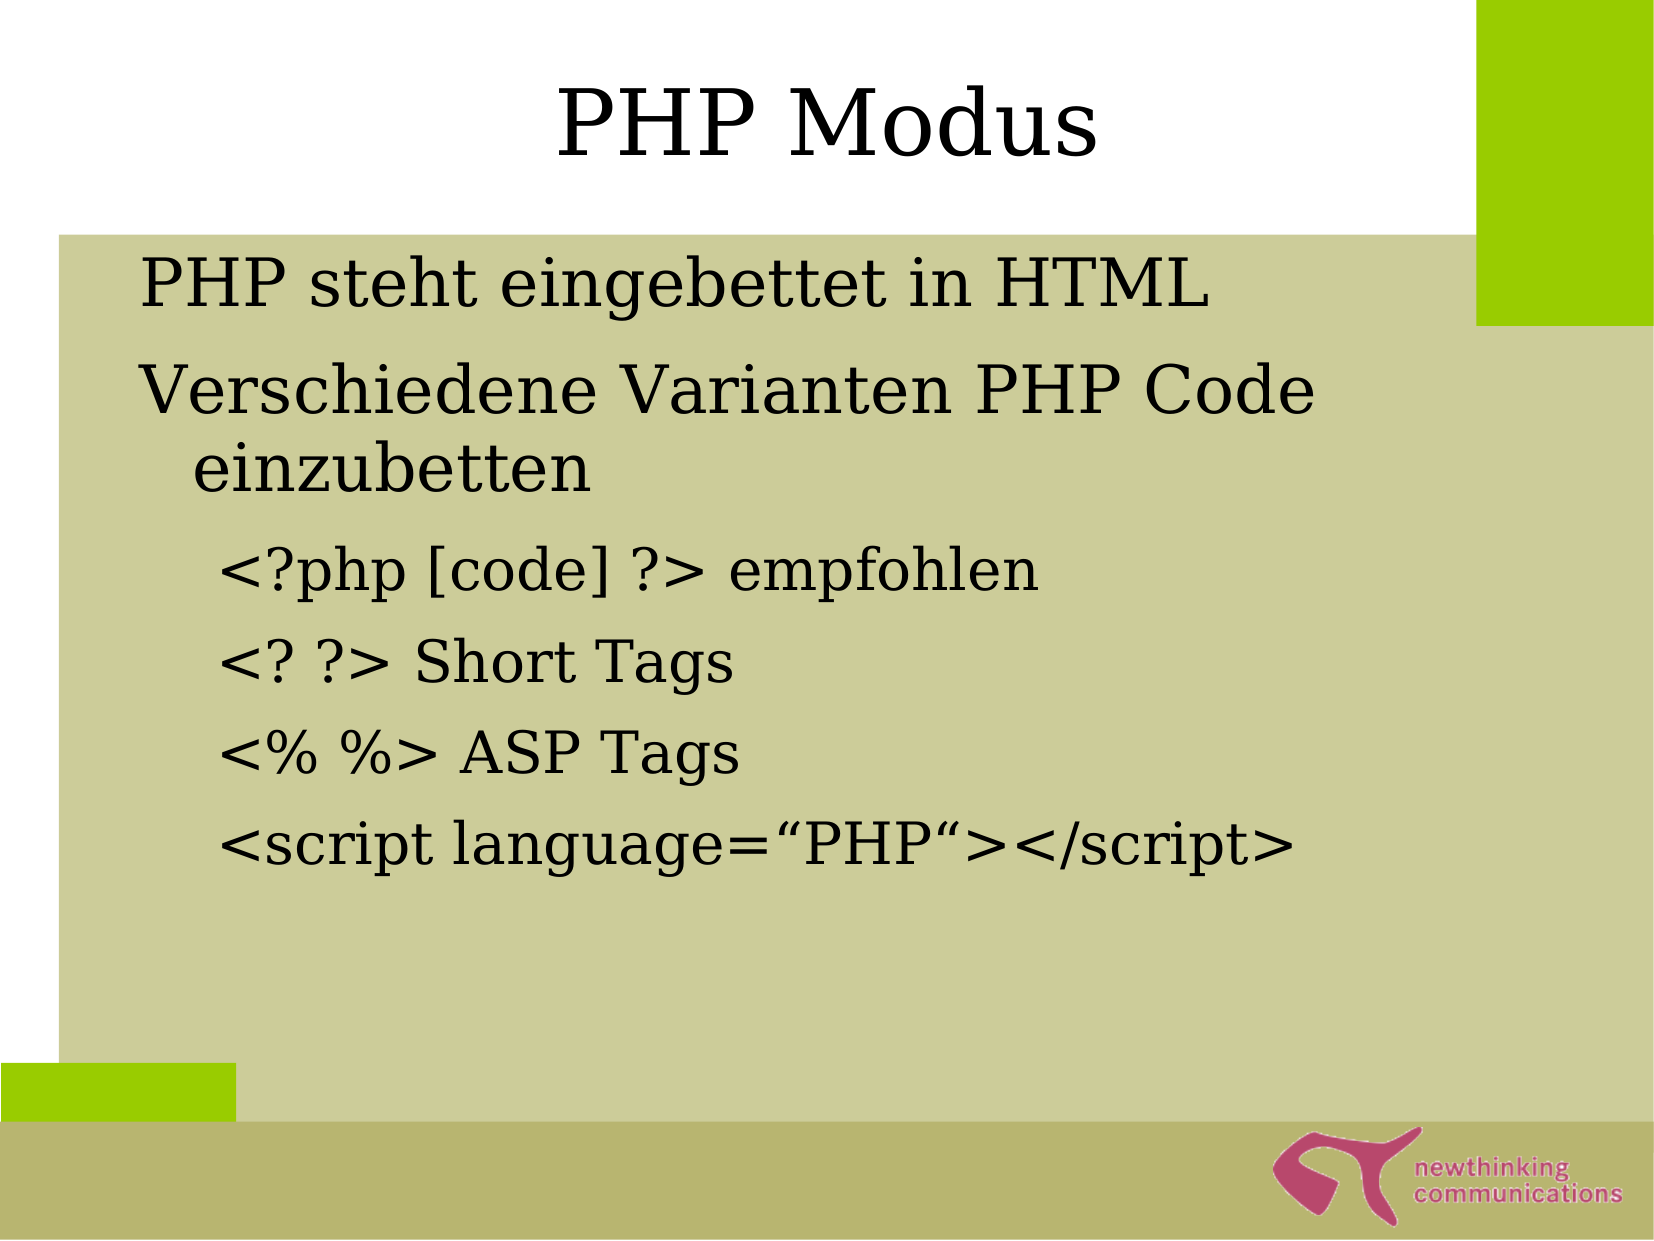

# PHP Modus
PHP steht eingebettet in HTML
Verschiedene Varianten PHP Code einzubetten
<?php [code] ?> empfohlen
<? ?> Short Tags
<% %> ASP Tags
<script language=“PHP“></script>